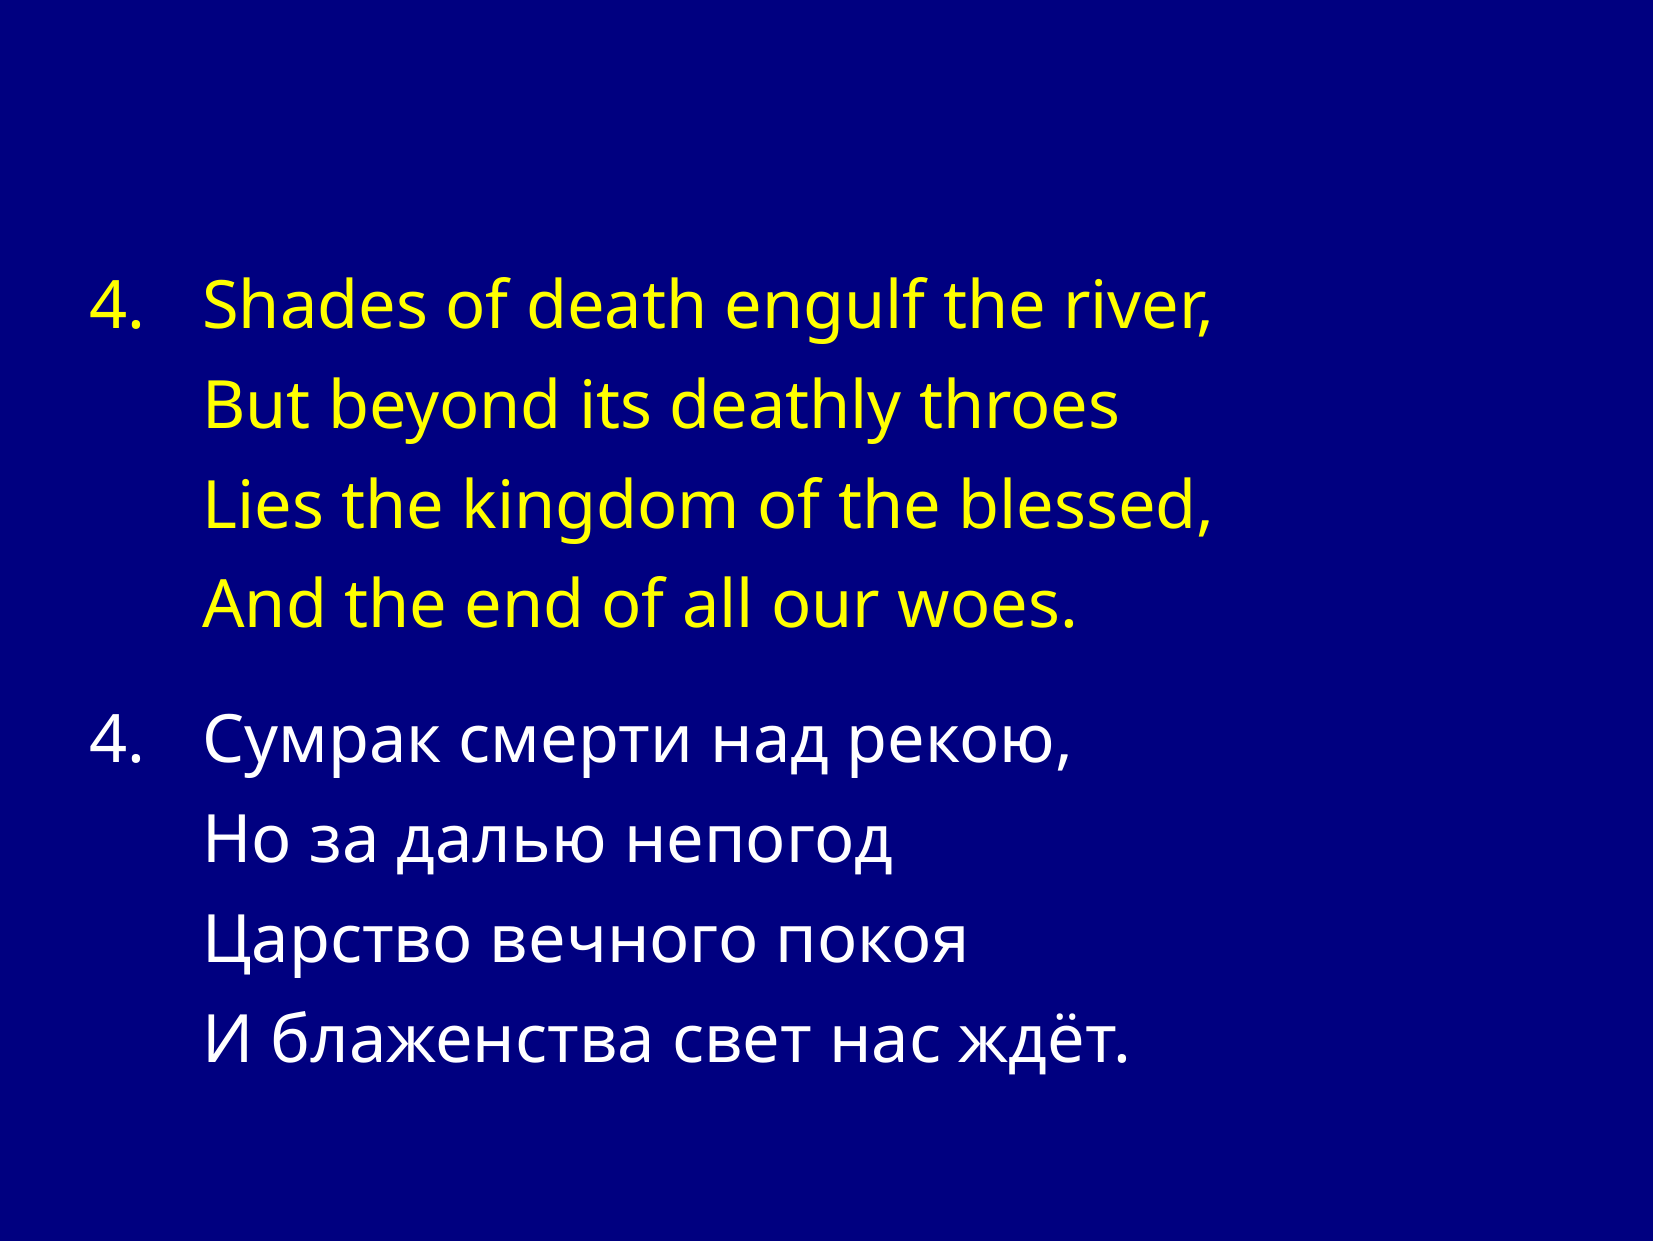

4.	Shades of death engulf the river,
	But beyond its deathly throes
	Lies the kingdom of the blessed,
	And the end of all our woes.
4.	Сумрак смерти над рекою,
	Но за далью непогод
	Царство вечного покоя
	И блаженства свет нас ждёт.